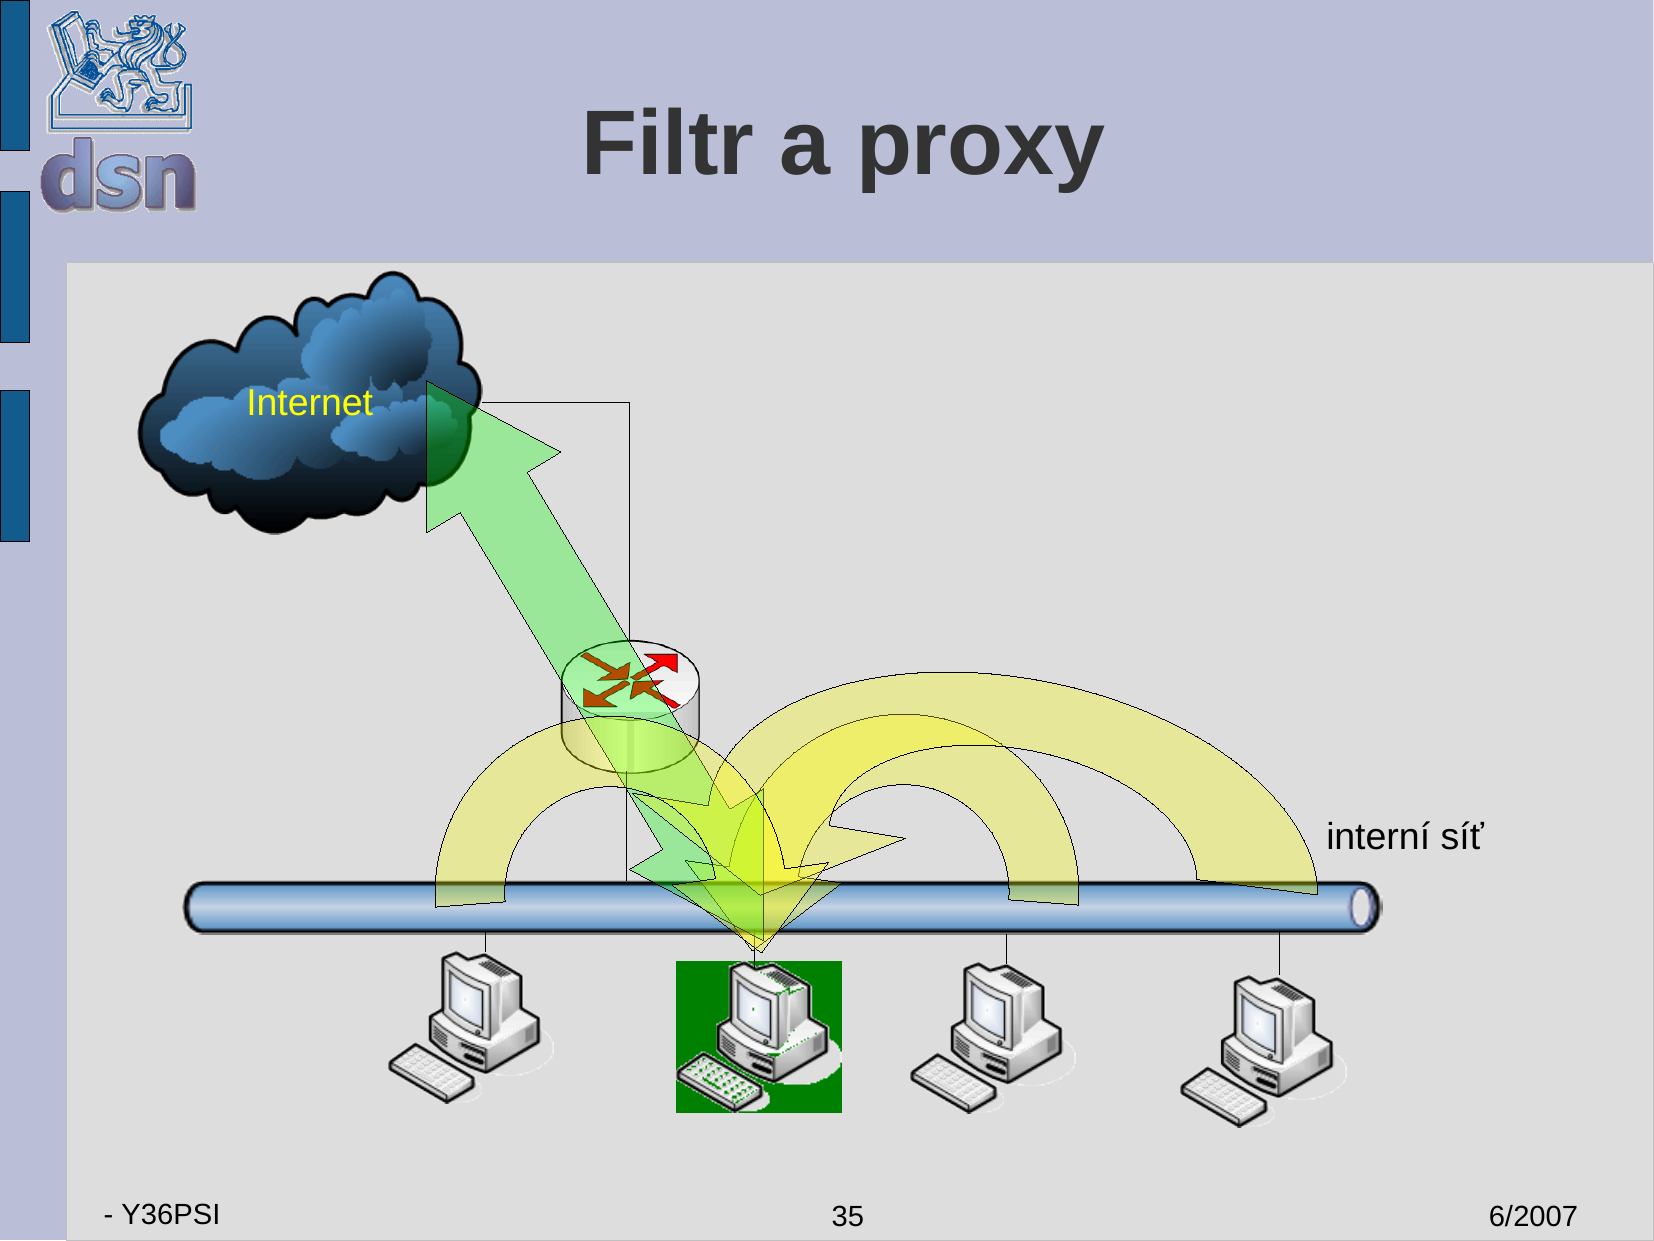

# Filtr a proxy
Internet
interní síť